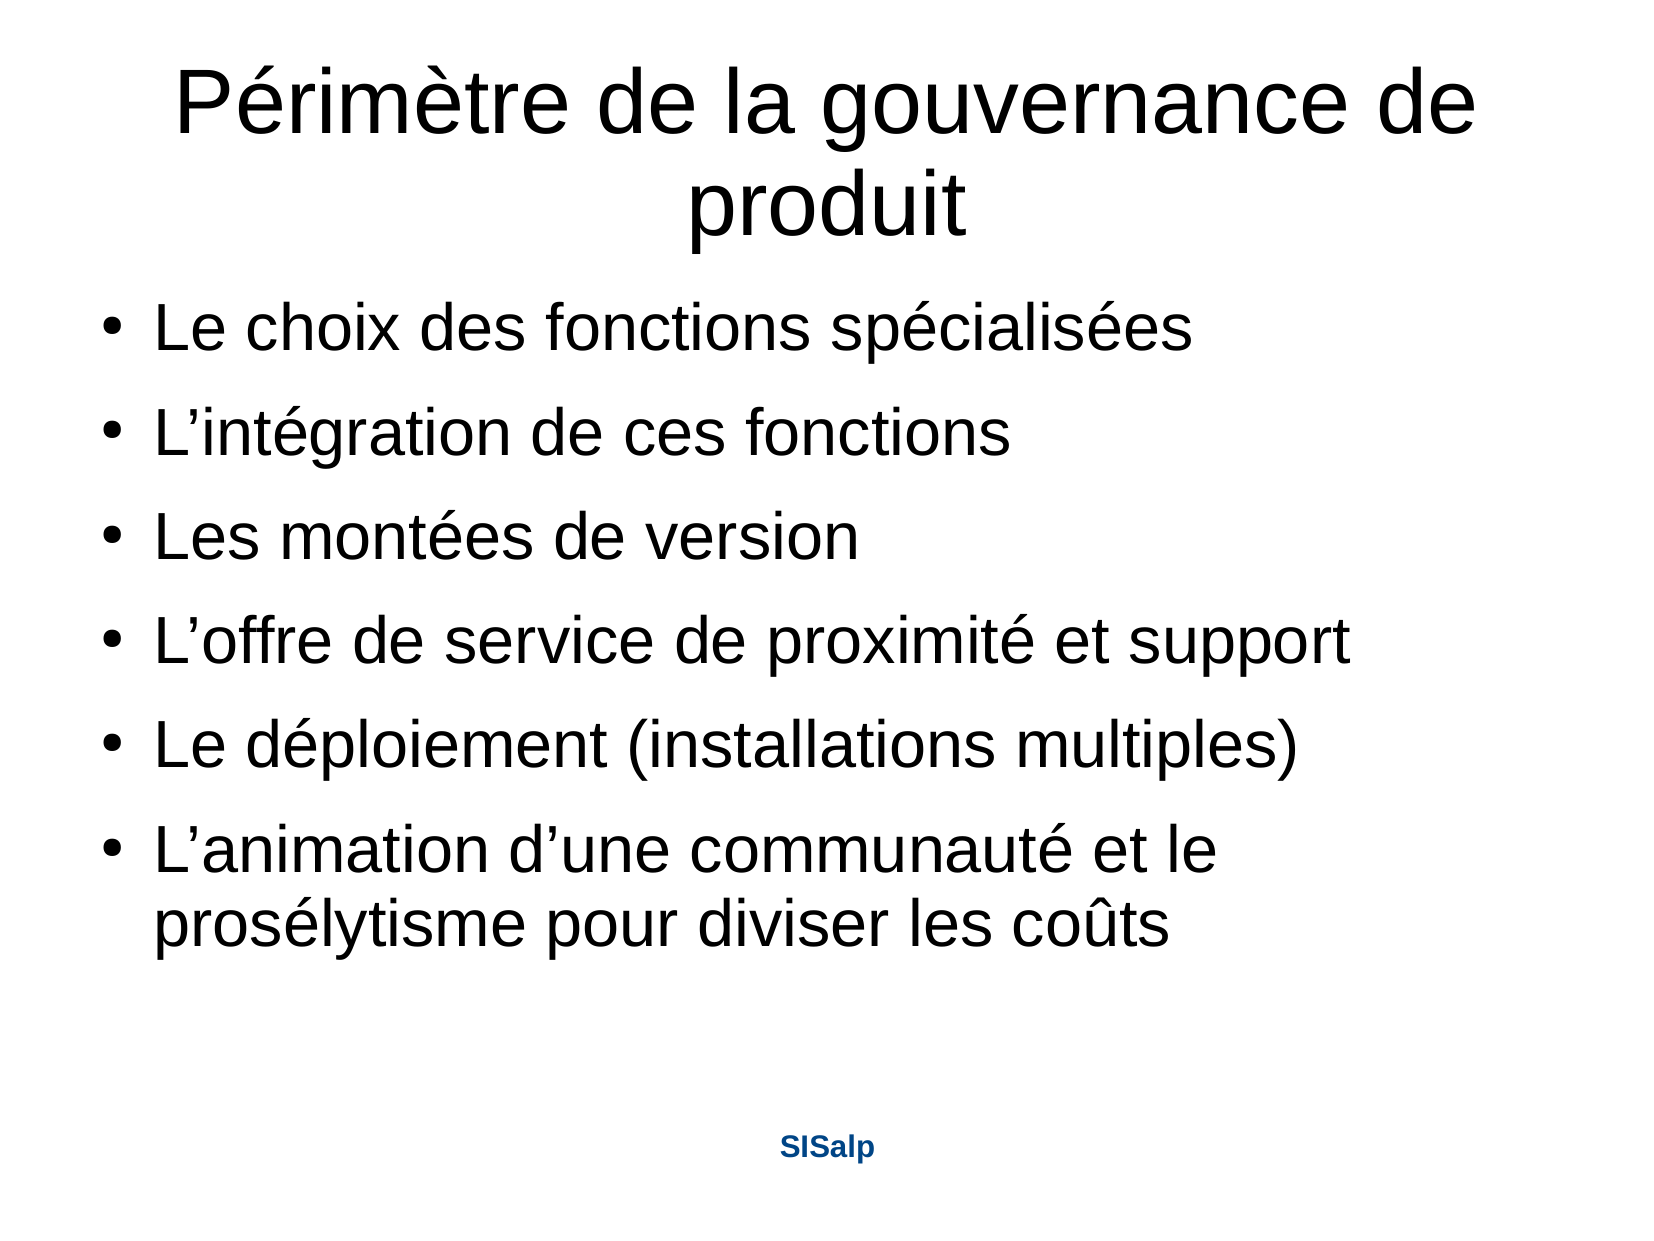

# Périmètre de la gouvernance de produit
Le choix des fonctions spécialisées
L’intégration de ces fonctions
Les montées de version
L’offre de service de proximité et support
Le déploiement (installations multiples)
L’animation d’une communauté et le prosélytisme pour diviser les coûts